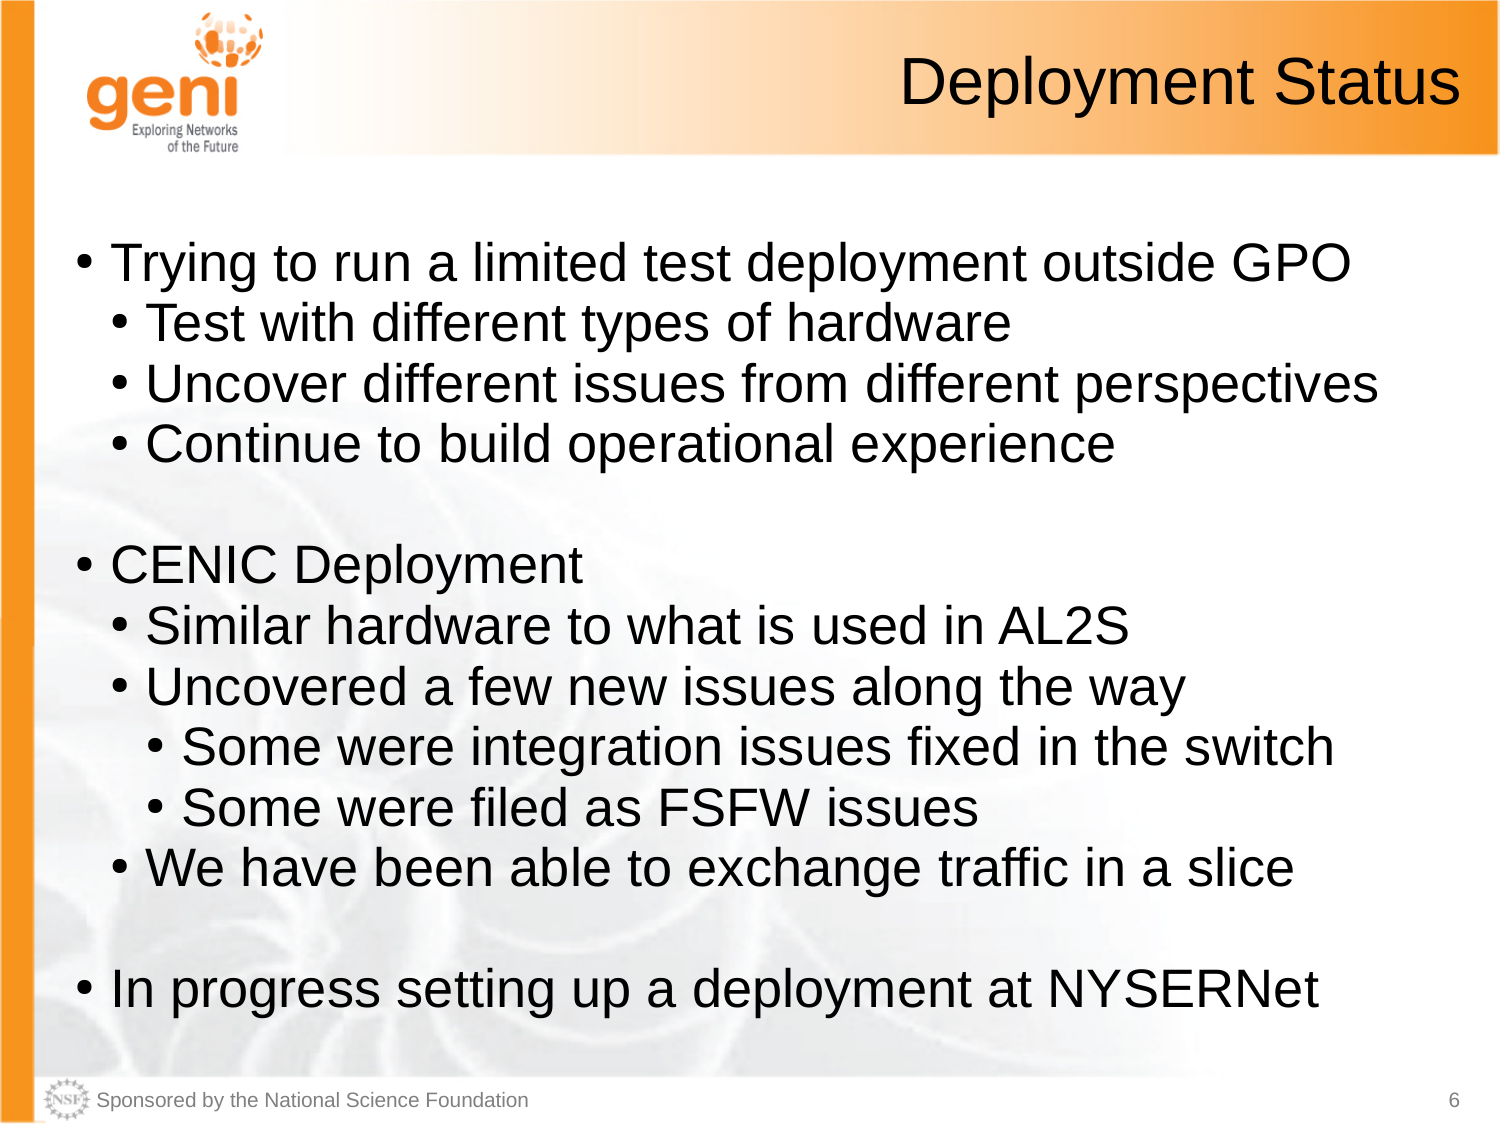

# Deployment Status
Trying to run a limited test deployment outside GPO
Test with different types of hardware
Uncover different issues from different perspectives
Continue to build operational experience
CENIC Deployment
Similar hardware to what is used in AL2S
Uncovered a few new issues along the way
Some were integration issues fixed in the switch
Some were filed as FSFW issues
We have been able to exchange traffic in a slice
In progress setting up a deployment at NYSERNet